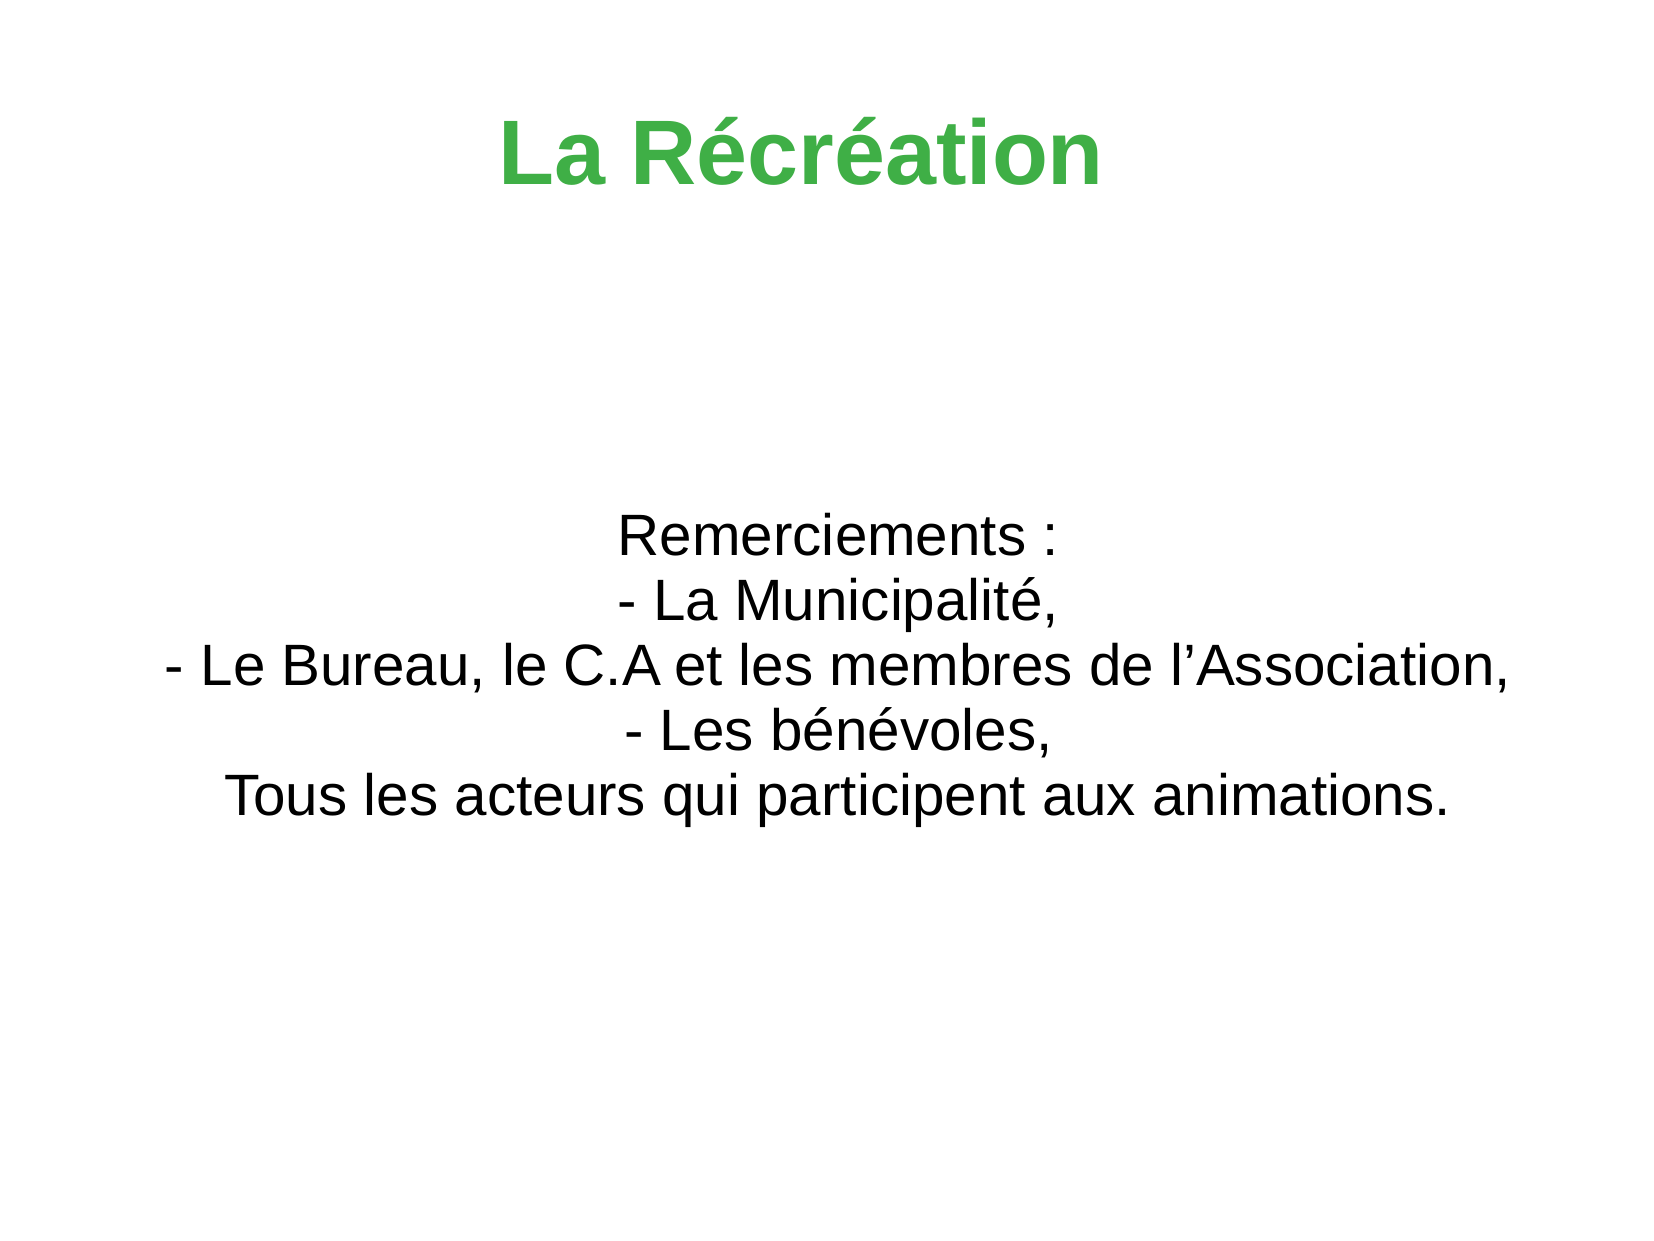

La Récréation
# Remerciements :
- La Municipalité,
- Le Bureau, le C.A et les membres de l’Association,
- Les bénévoles,
Tous les acteurs qui participent aux animations.